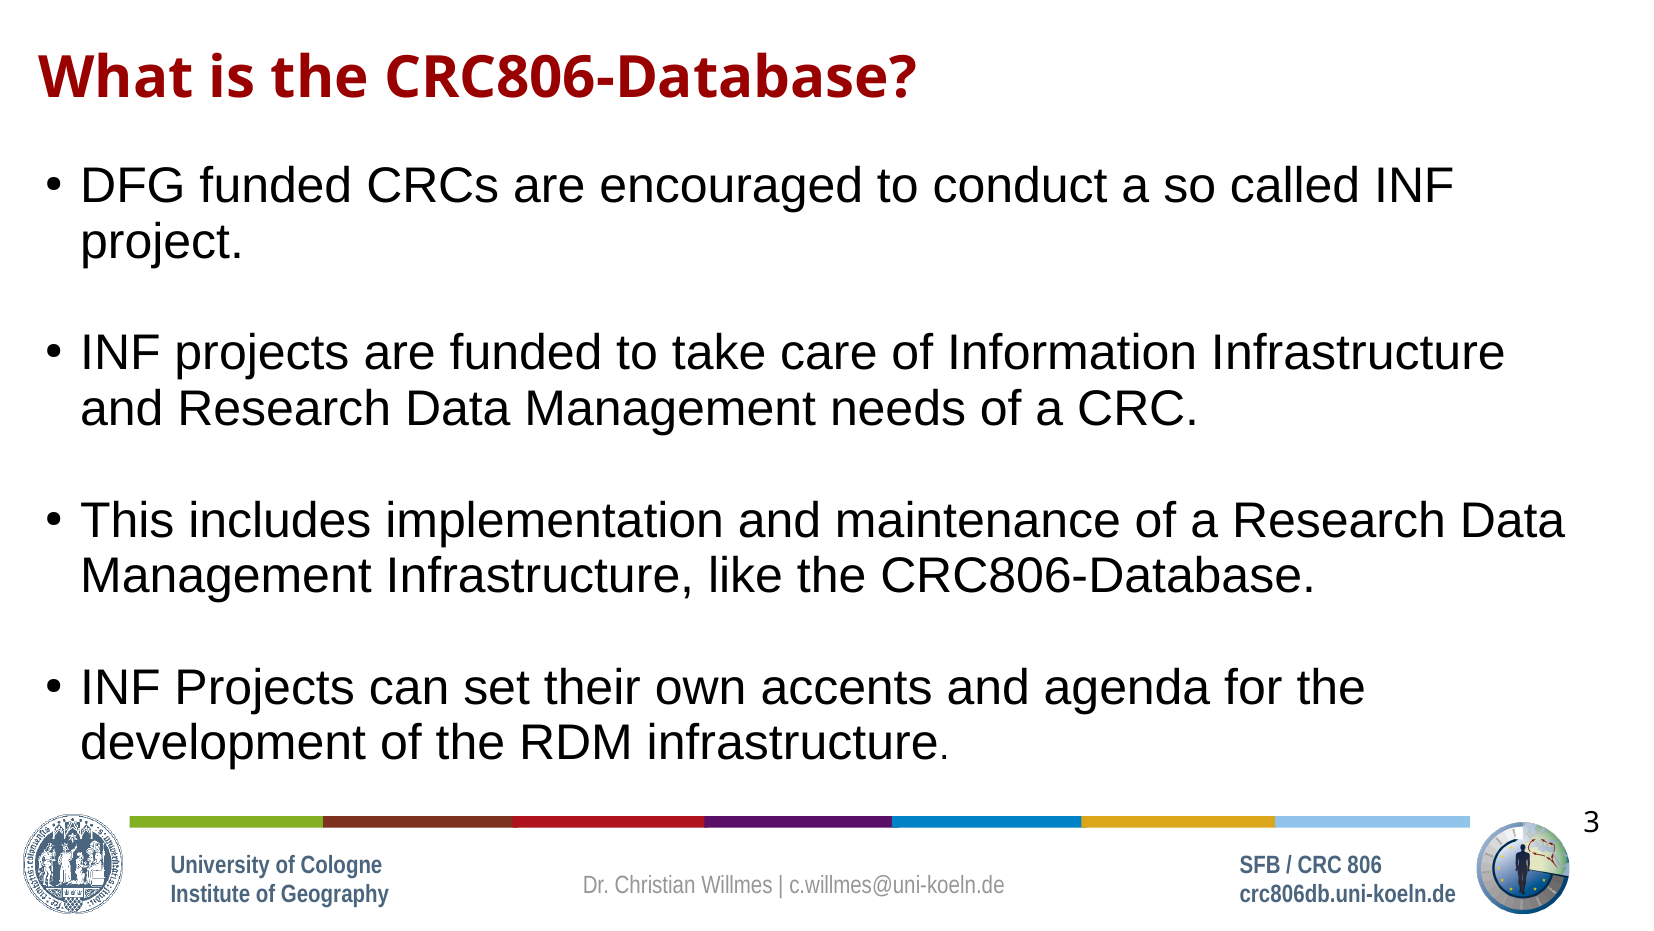

# What is the CRC806-Database?
DFG funded CRCs are encouraged to conduct a so called INF project.
INF projects are funded to take care of Information Infrastructure and Research Data Management needs of a CRC.
This includes implementation and maintenance of a Research Data Management Infrastructure, like the CRC806-Database.
INF Projects can set their own accents and agenda for the development of the RDM infrastructure.